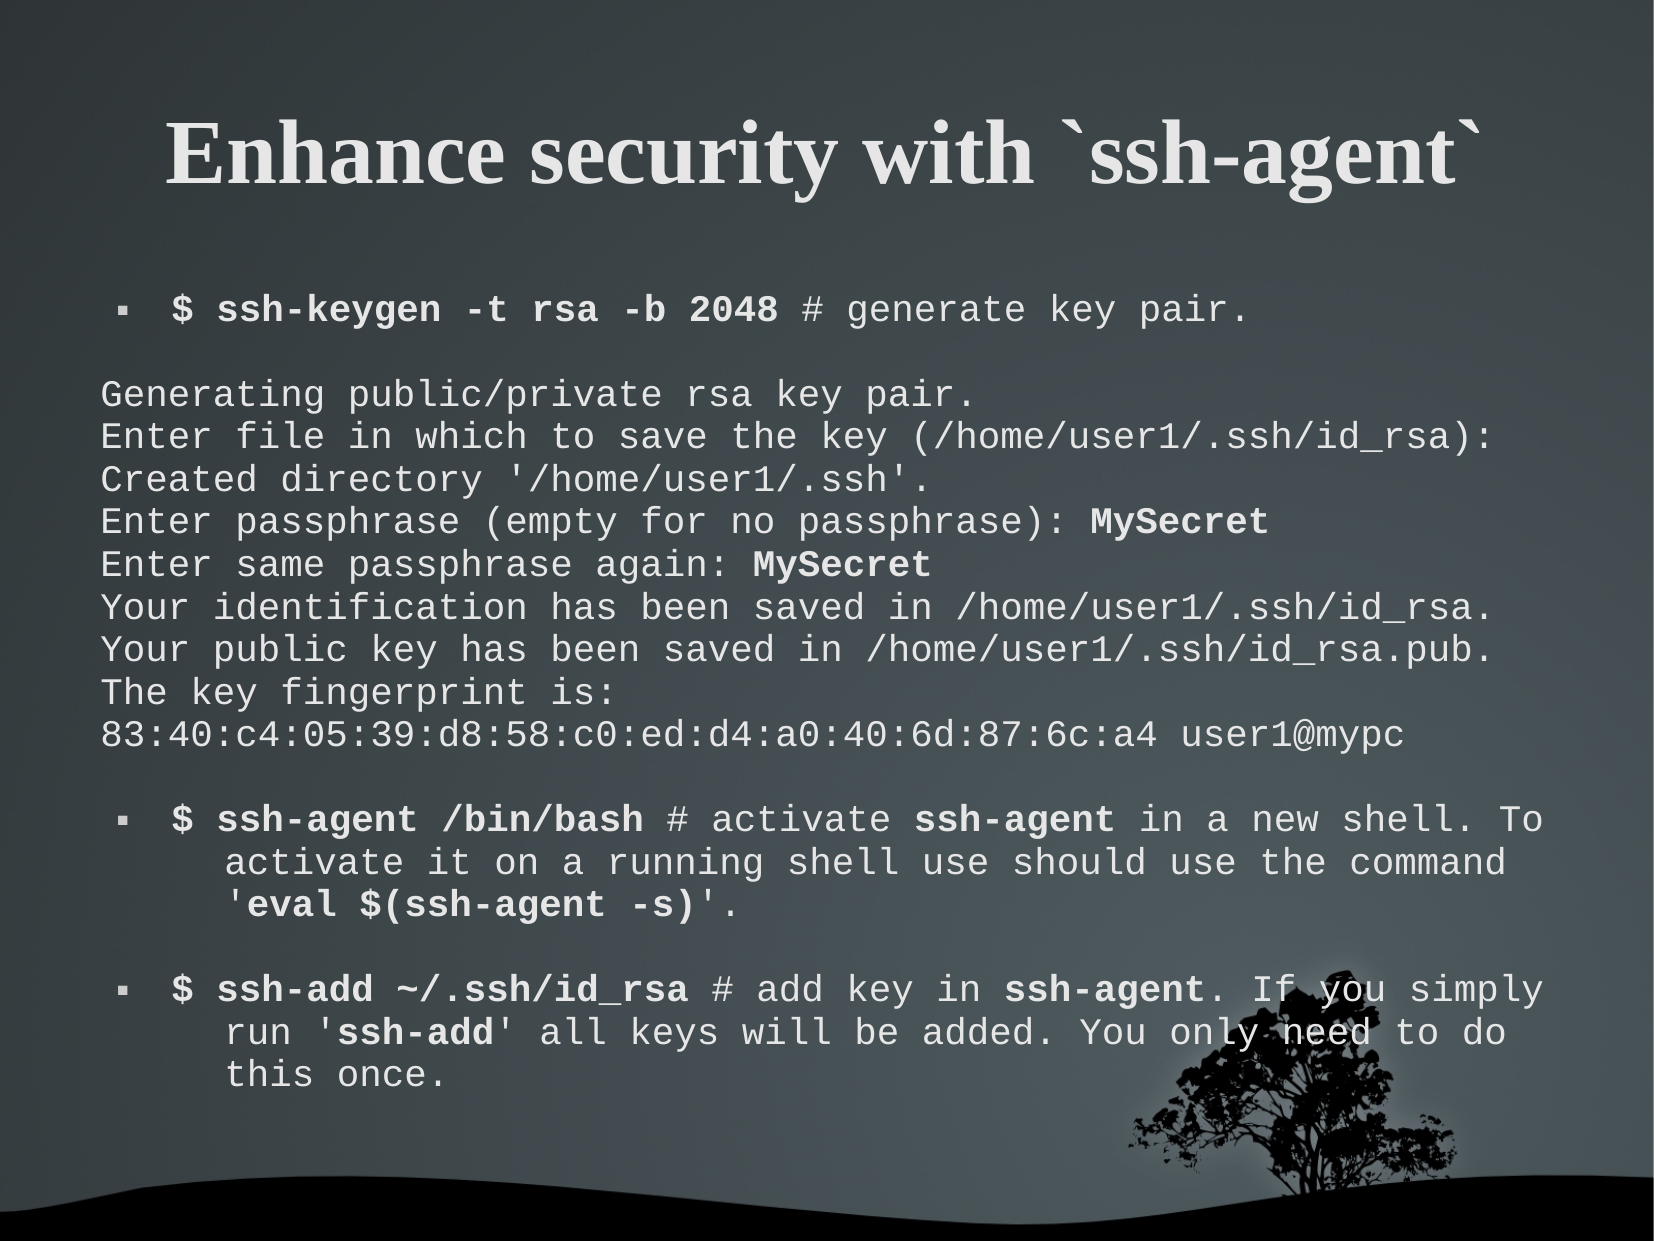

Enhance security with `ssh-agent`
# $ ssh-keygen -t rsa -b 2048 # generate key pair.
Generating public/private rsa key pair.
Enter file in which to save the key (/home/user1/.ssh/id_rsa):
Created directory '/home/user1/.ssh'.
Enter passphrase (empty for no passphrase): MySecret
Enter same passphrase again: MySecret
Your identification has been saved in /home/user1/.ssh/id_rsa.
Your public key has been saved in /home/user1/.ssh/id_rsa.pub.
The key fingerprint is:
83:40:c4:05:39:d8:58:c0:ed:d4:a0:40:6d:87:6c:a4 user1@mypc
$ ssh-agent /bin/bash # activate ssh-agent in a new shell. To activate it on a running shell use should use the command 'eval $(ssh-agent -s)'.
$ ssh-add ~/.ssh/id_rsa # add key in ssh-agent. If you simply run 'ssh-add' all keys will be added. You only need to do this once.